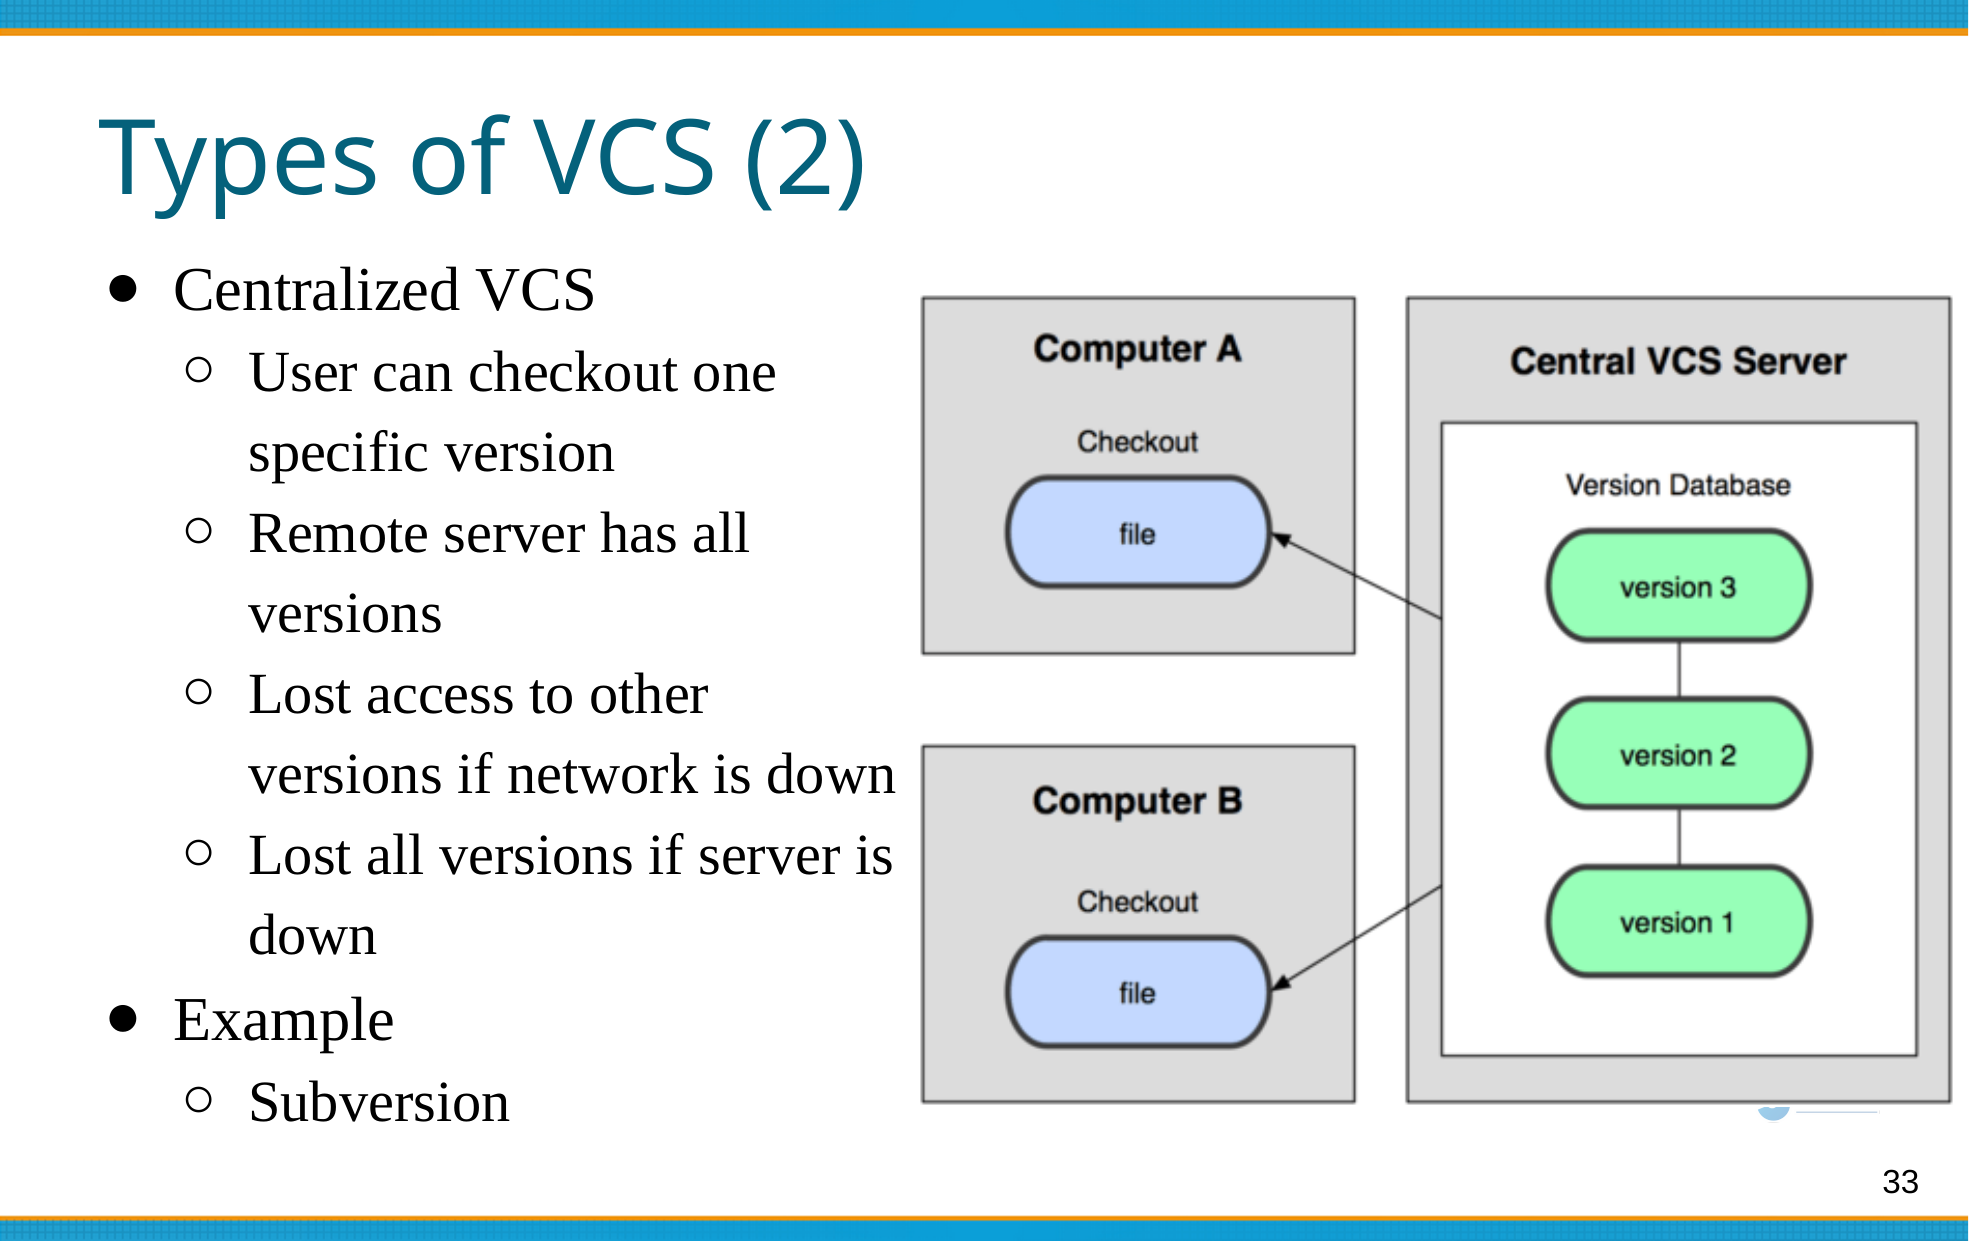

# Types of VCS (2)
Centralized VCS
User can checkout one specific version
Remote server has all versions
Lost access to other versions if network is down
Lost all versions if server is down
Example
Subversion